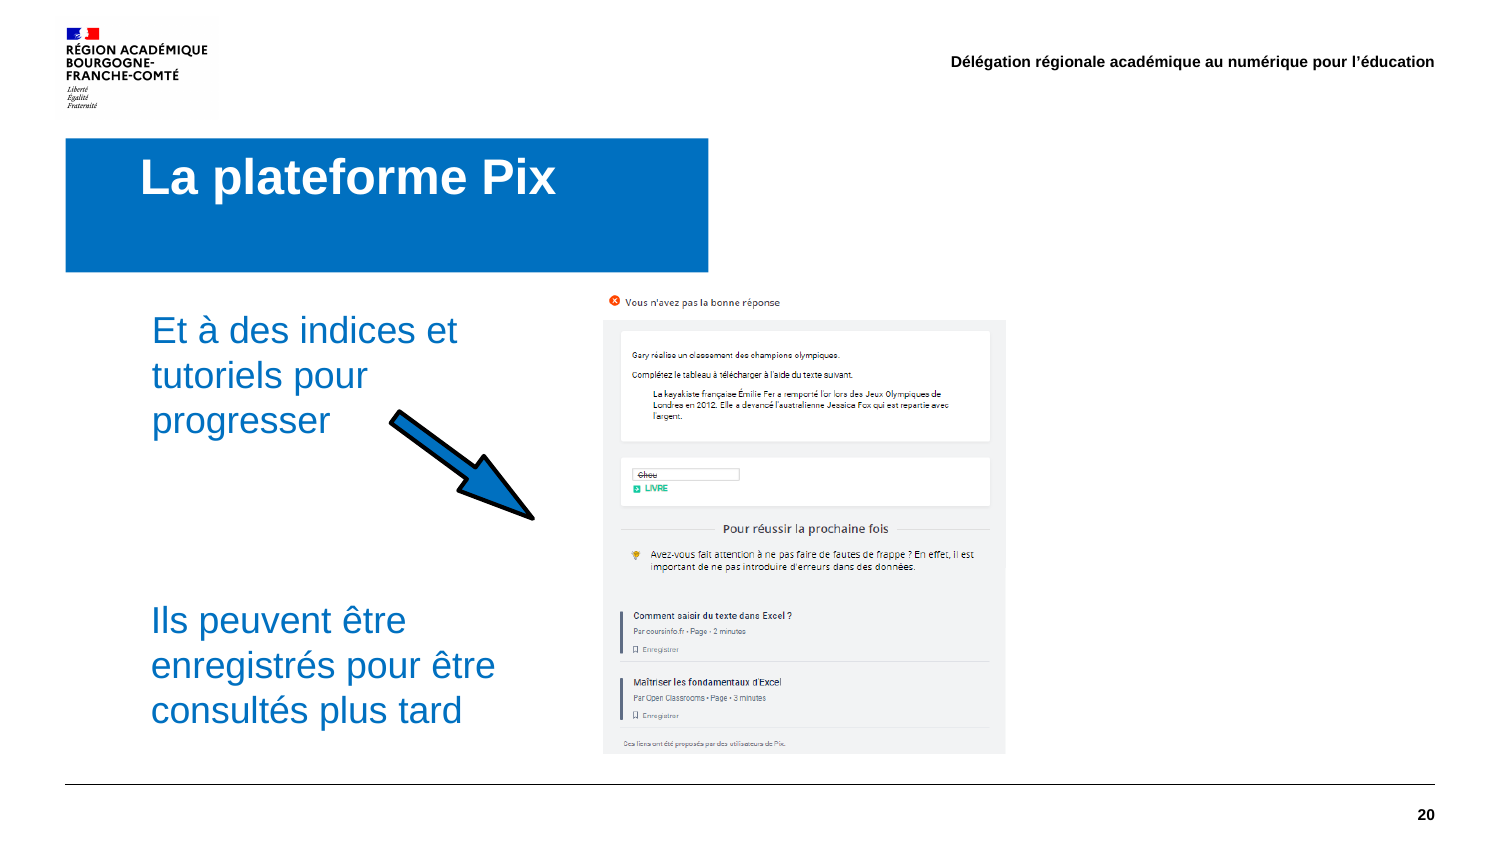

Délégation régionale académique au numérique pour l’éducation
# La plateforme Pix
Et à des indices et tutoriels pour progresser
Ils peuvent être enregistrés pour être consultés plus tard